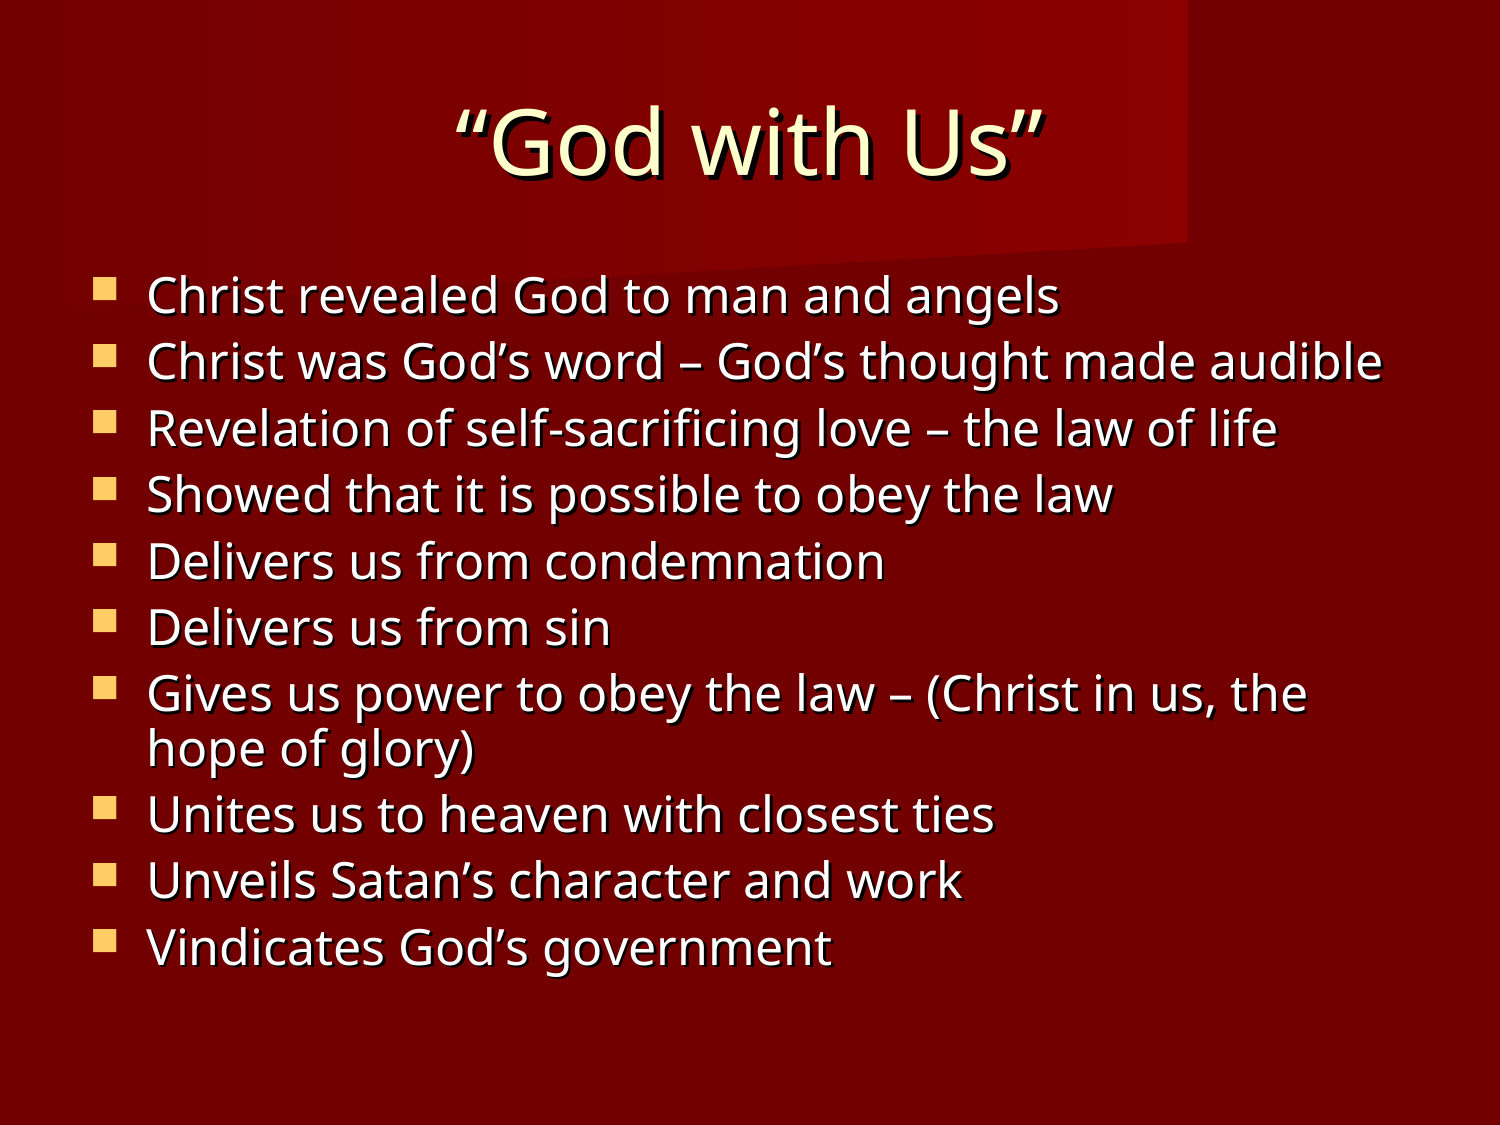

# “God with Us”
Christ revealed God to man and angels
Christ was God’s word – God’s thought made audible
Revelation of self-sacrificing love – the law of life
Showed that it is possible to obey the law
Delivers us from condemnation
Delivers us from sin
Gives us power to obey the law – (Christ in us, the hope of glory)
Unites us to heaven with closest ties
Unveils Satan’s character and work
Vindicates God’s government